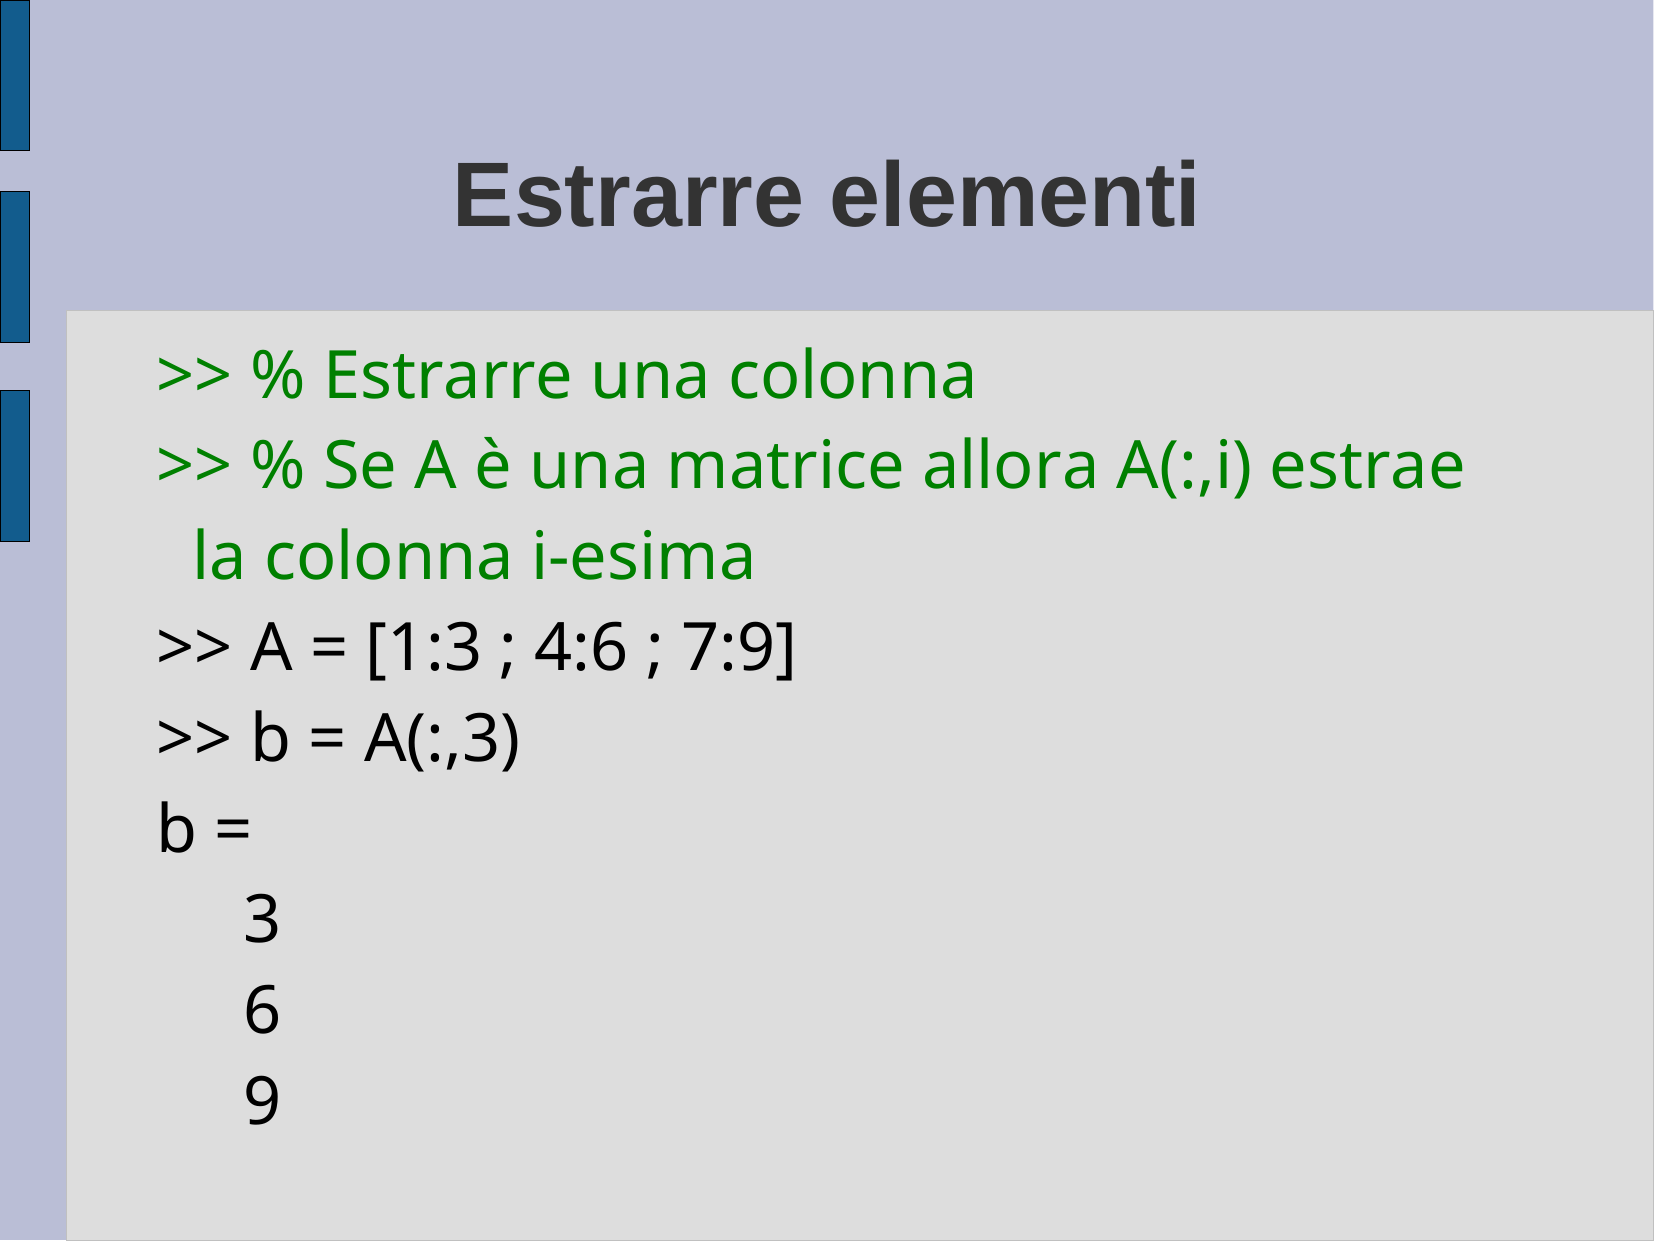

# Estrarre elementi
>> % Estrarre una colonna
>> % Se A è una matrice allora A(:,i) estrae la colonna i-esima
>> A = [1:3 ; 4:6 ; 7:9]
>> b = A(:,3)
b =
 3
 6
 9